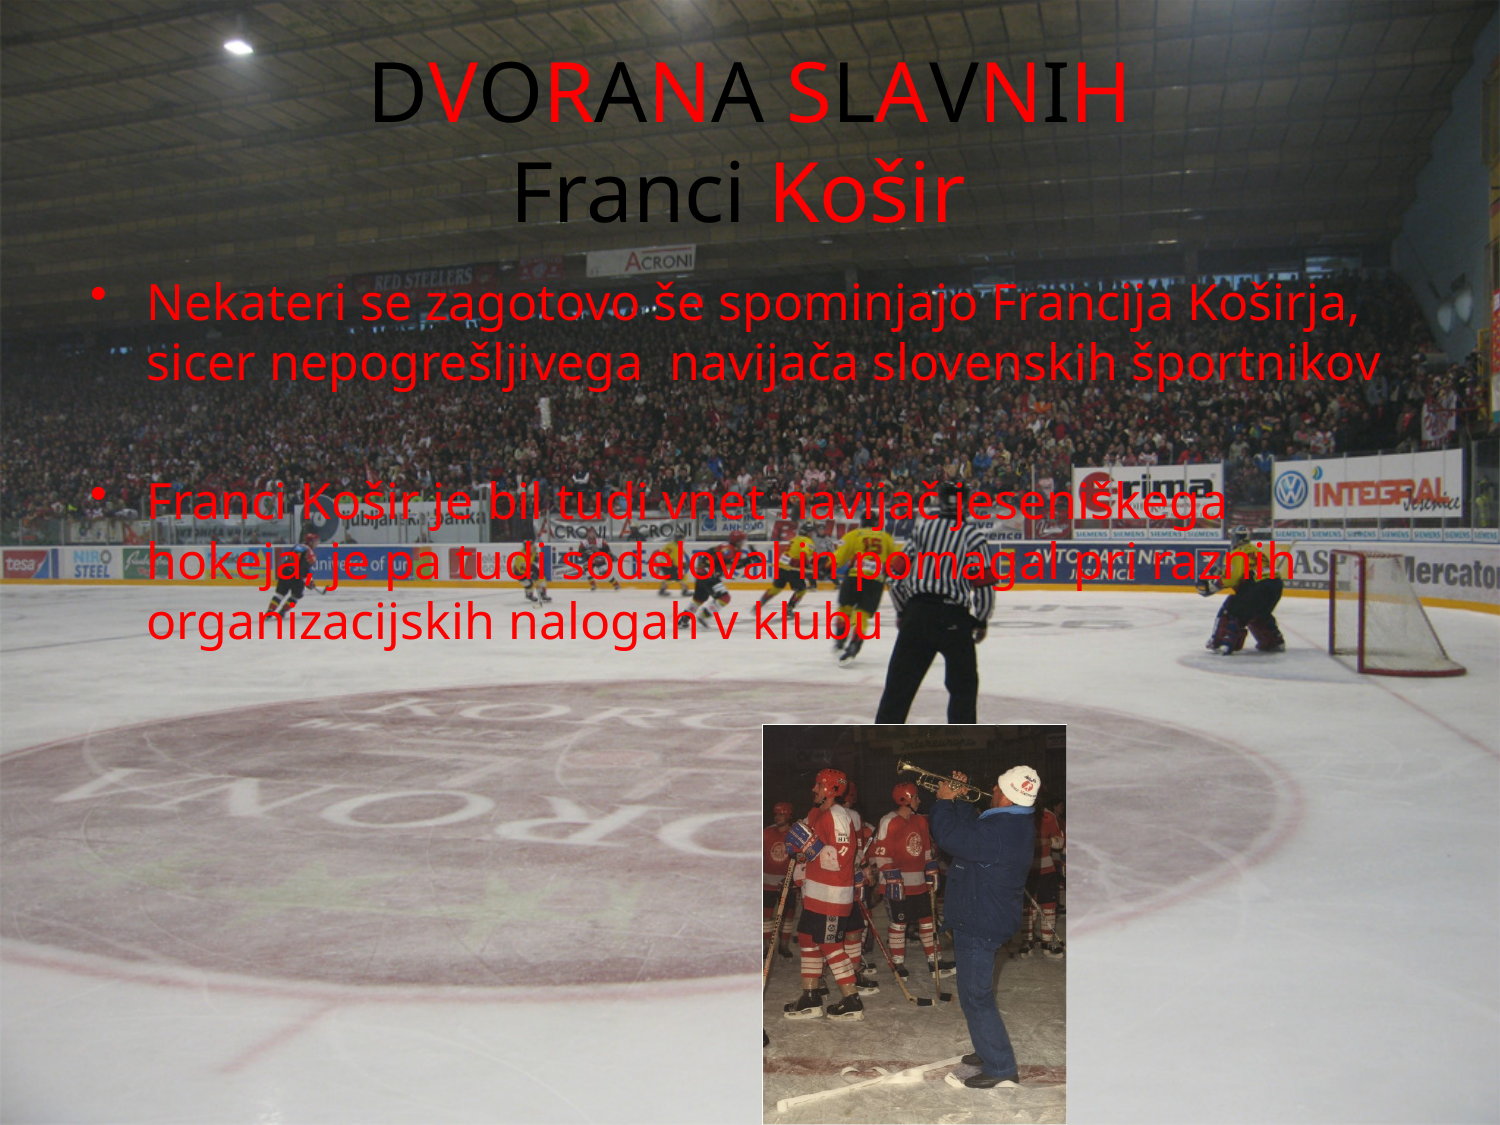

# DVORANA SLAVNIH Franci Košir
Nekateri se zagotovo še spominjajo Francija Koširja, sicer nepogrešljivega navijača slovenskih športnikov
Franci Košir je bil tudi vnet navijač jeseniškega hokeja, je pa tudi sodeloval in pomagal pri raznih organizacijskih nalogah v klubu